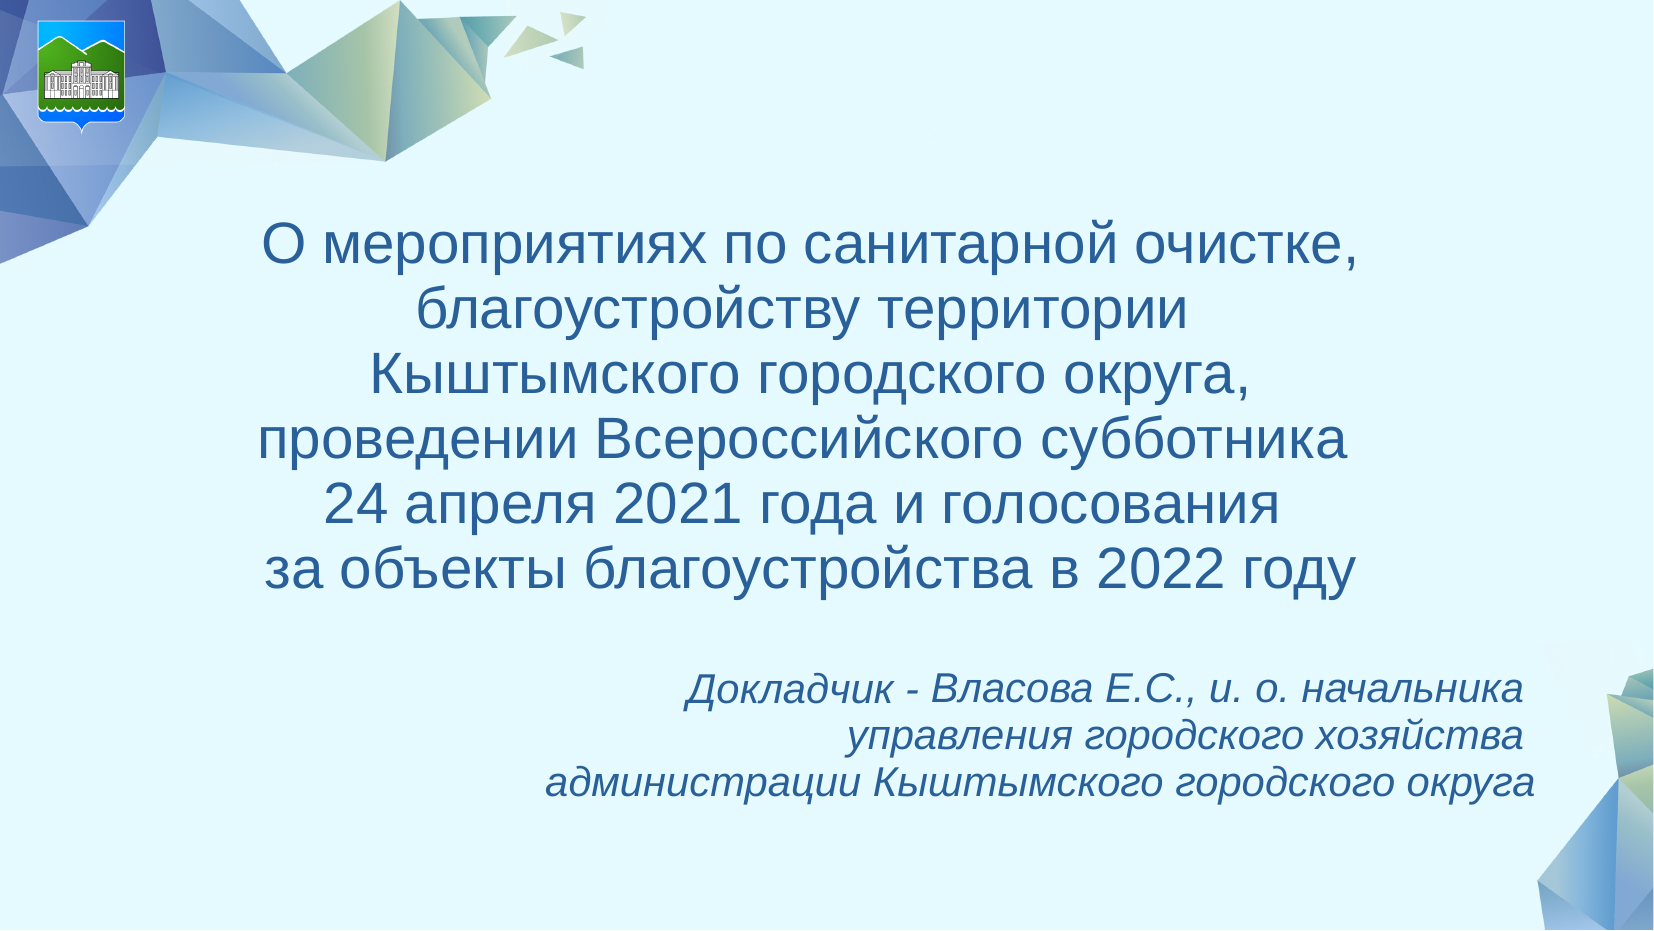

# О мероприятиях по санитарной очистке, благоустройству территории
Кыштымского городского округа,
проведении Всероссийского субботника
24 апреля 2021 года и голосования
за объекты благоустройства в 2022 году
 Докладчик - Власова Е.С., и. о. начальника
управления городского хозяйства
администрации Кыштымского городского округа